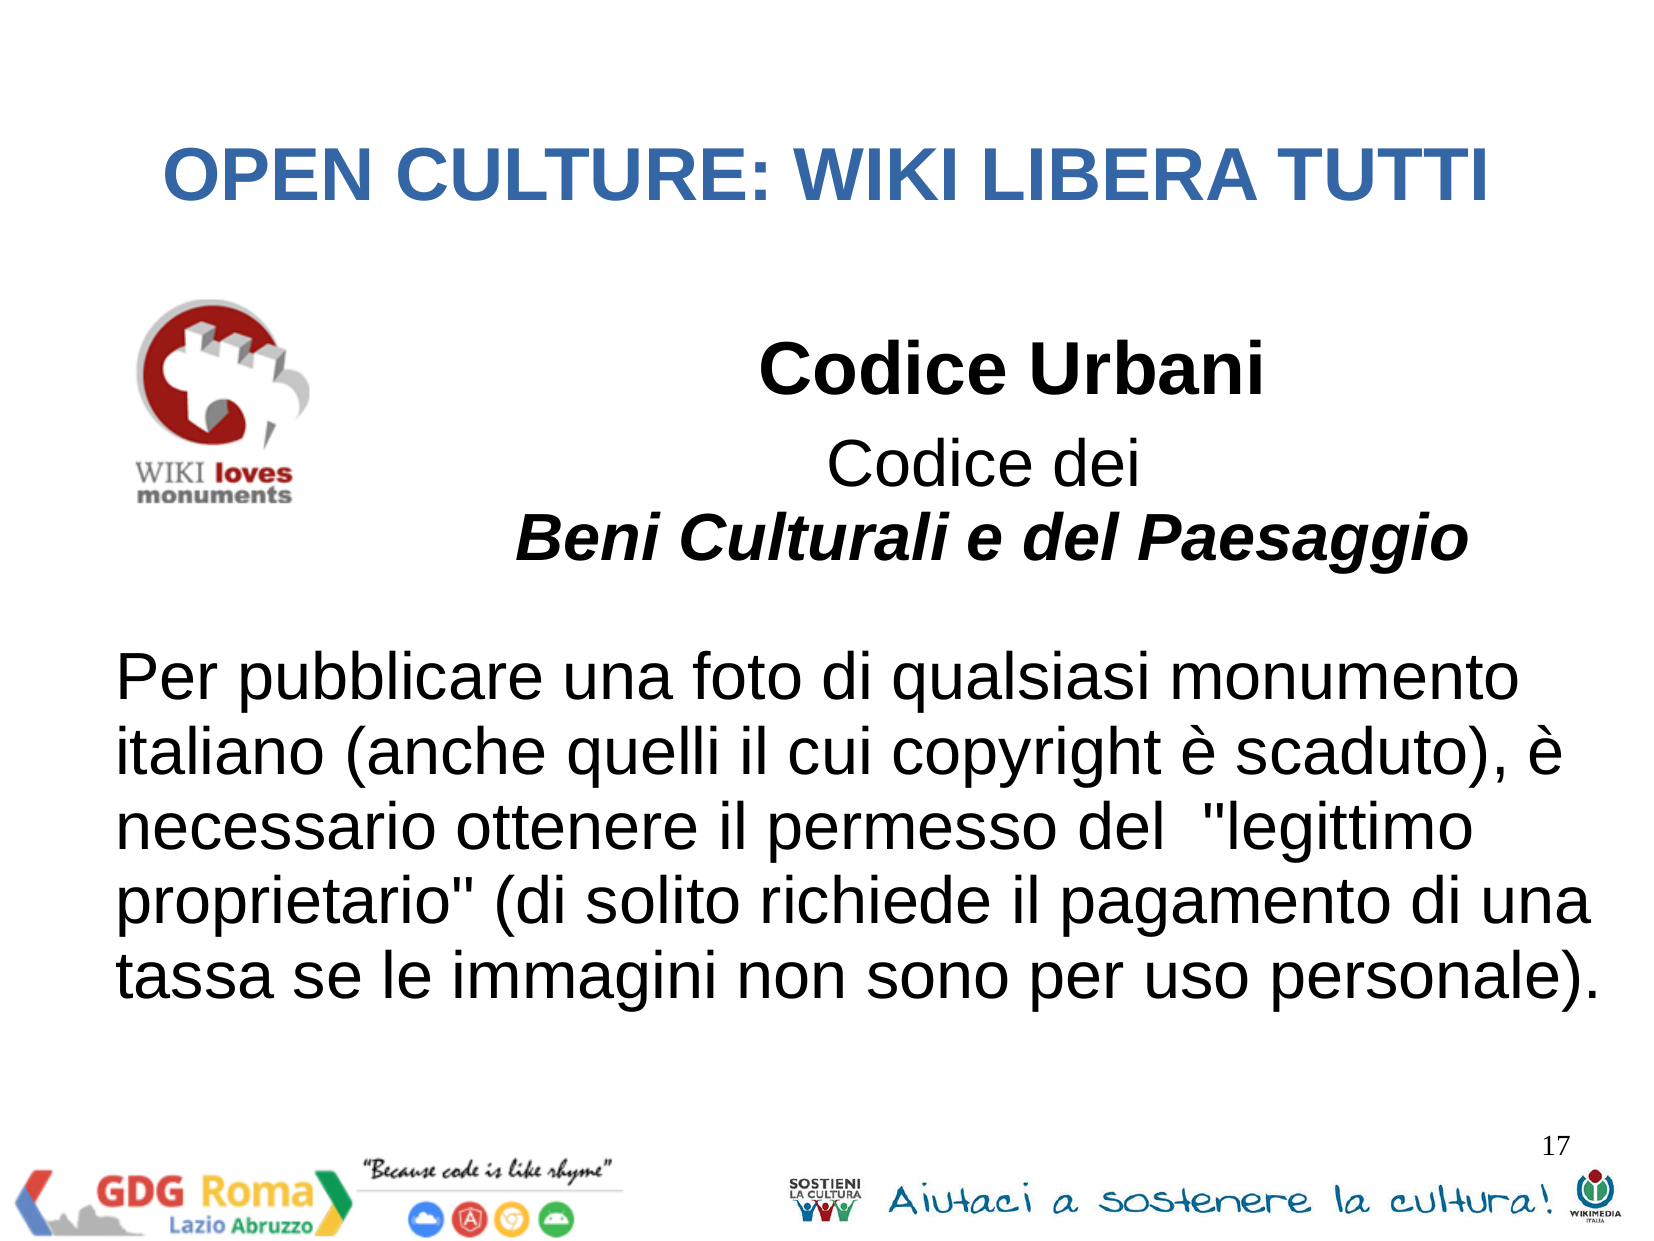

# OPEN CULTURE: WIKI LIBERA TUTTI
Codice Urbani
Codice dei
Beni Culturali e del Paesaggio
Per pubblicare una foto di qualsiasi monumento italiano (anche quelli il cui copyright è scaduto), è necessario ottenere il permesso del "legittimo proprietario" (di solito richiede il pagamento di una tassa se le immagini non sono per uso personale).
17